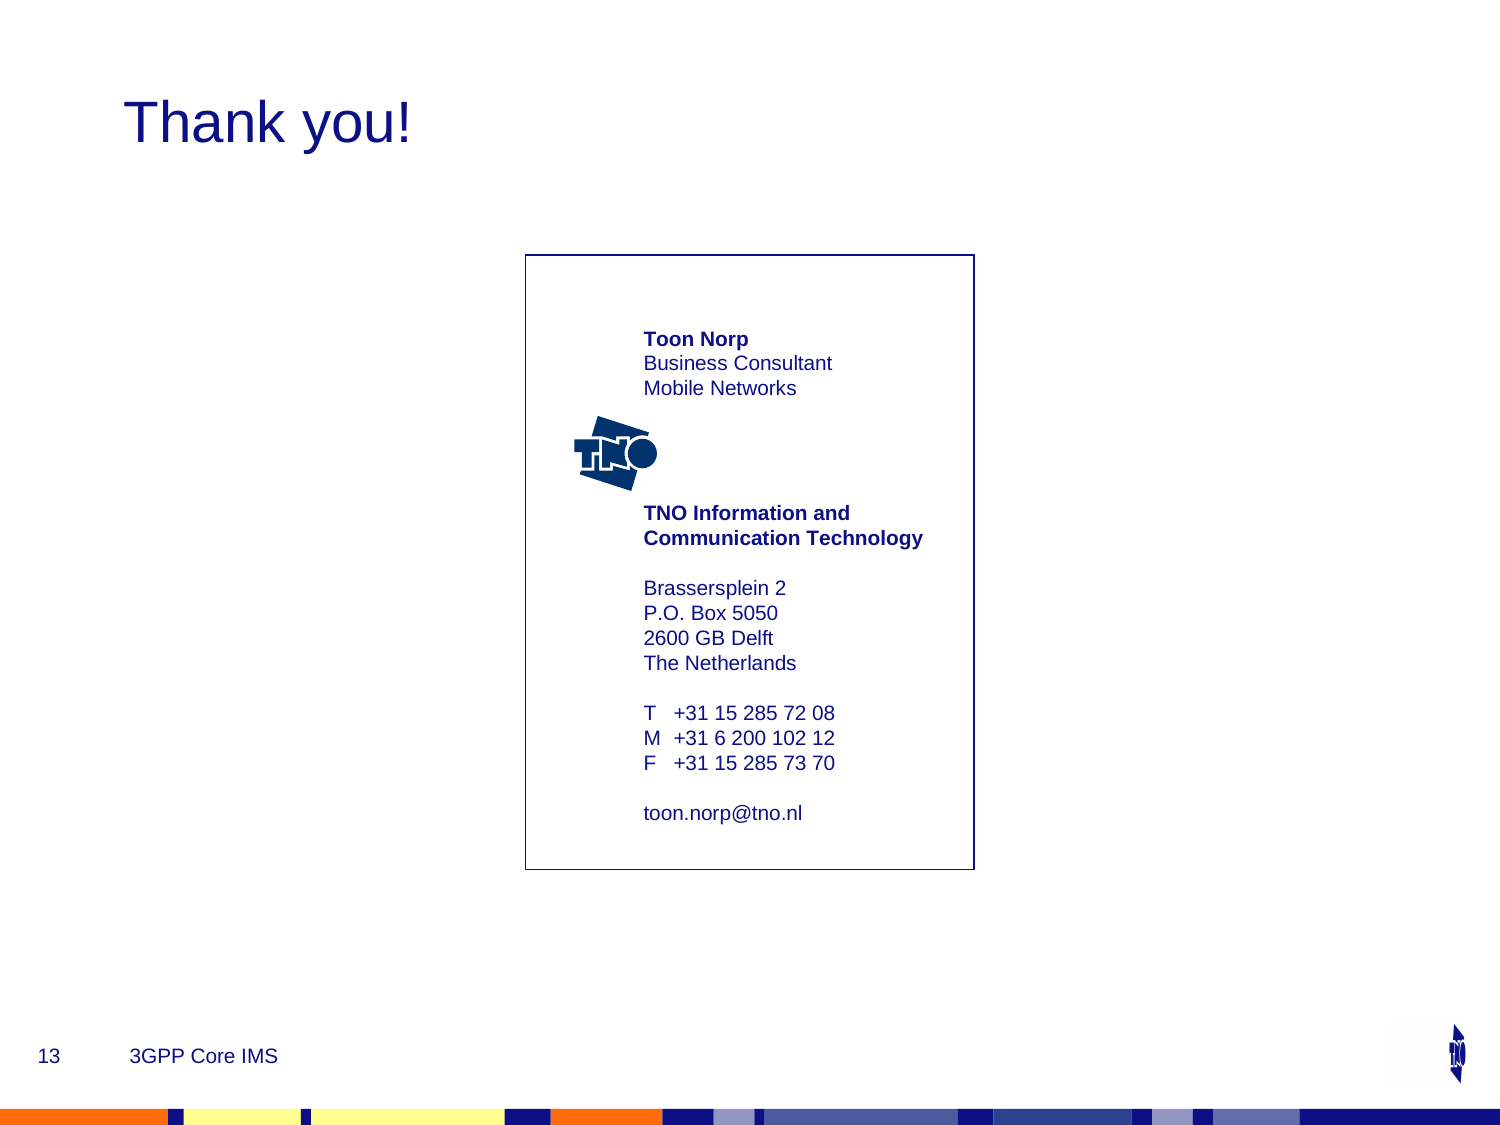

# Thank you!
Toon Norp
Business Consultant
Mobile Networks
TNO Information and
Communication Technology
Brassersplein 2
P.O. Box 5050
2600 GB Delft
The Netherlands
T 	+31 15 285 72 08
M 	+31 6 200 102 12
F 	+31 15 285 73 70
toon.norp@tno.nl
13
3GPP Core IMS